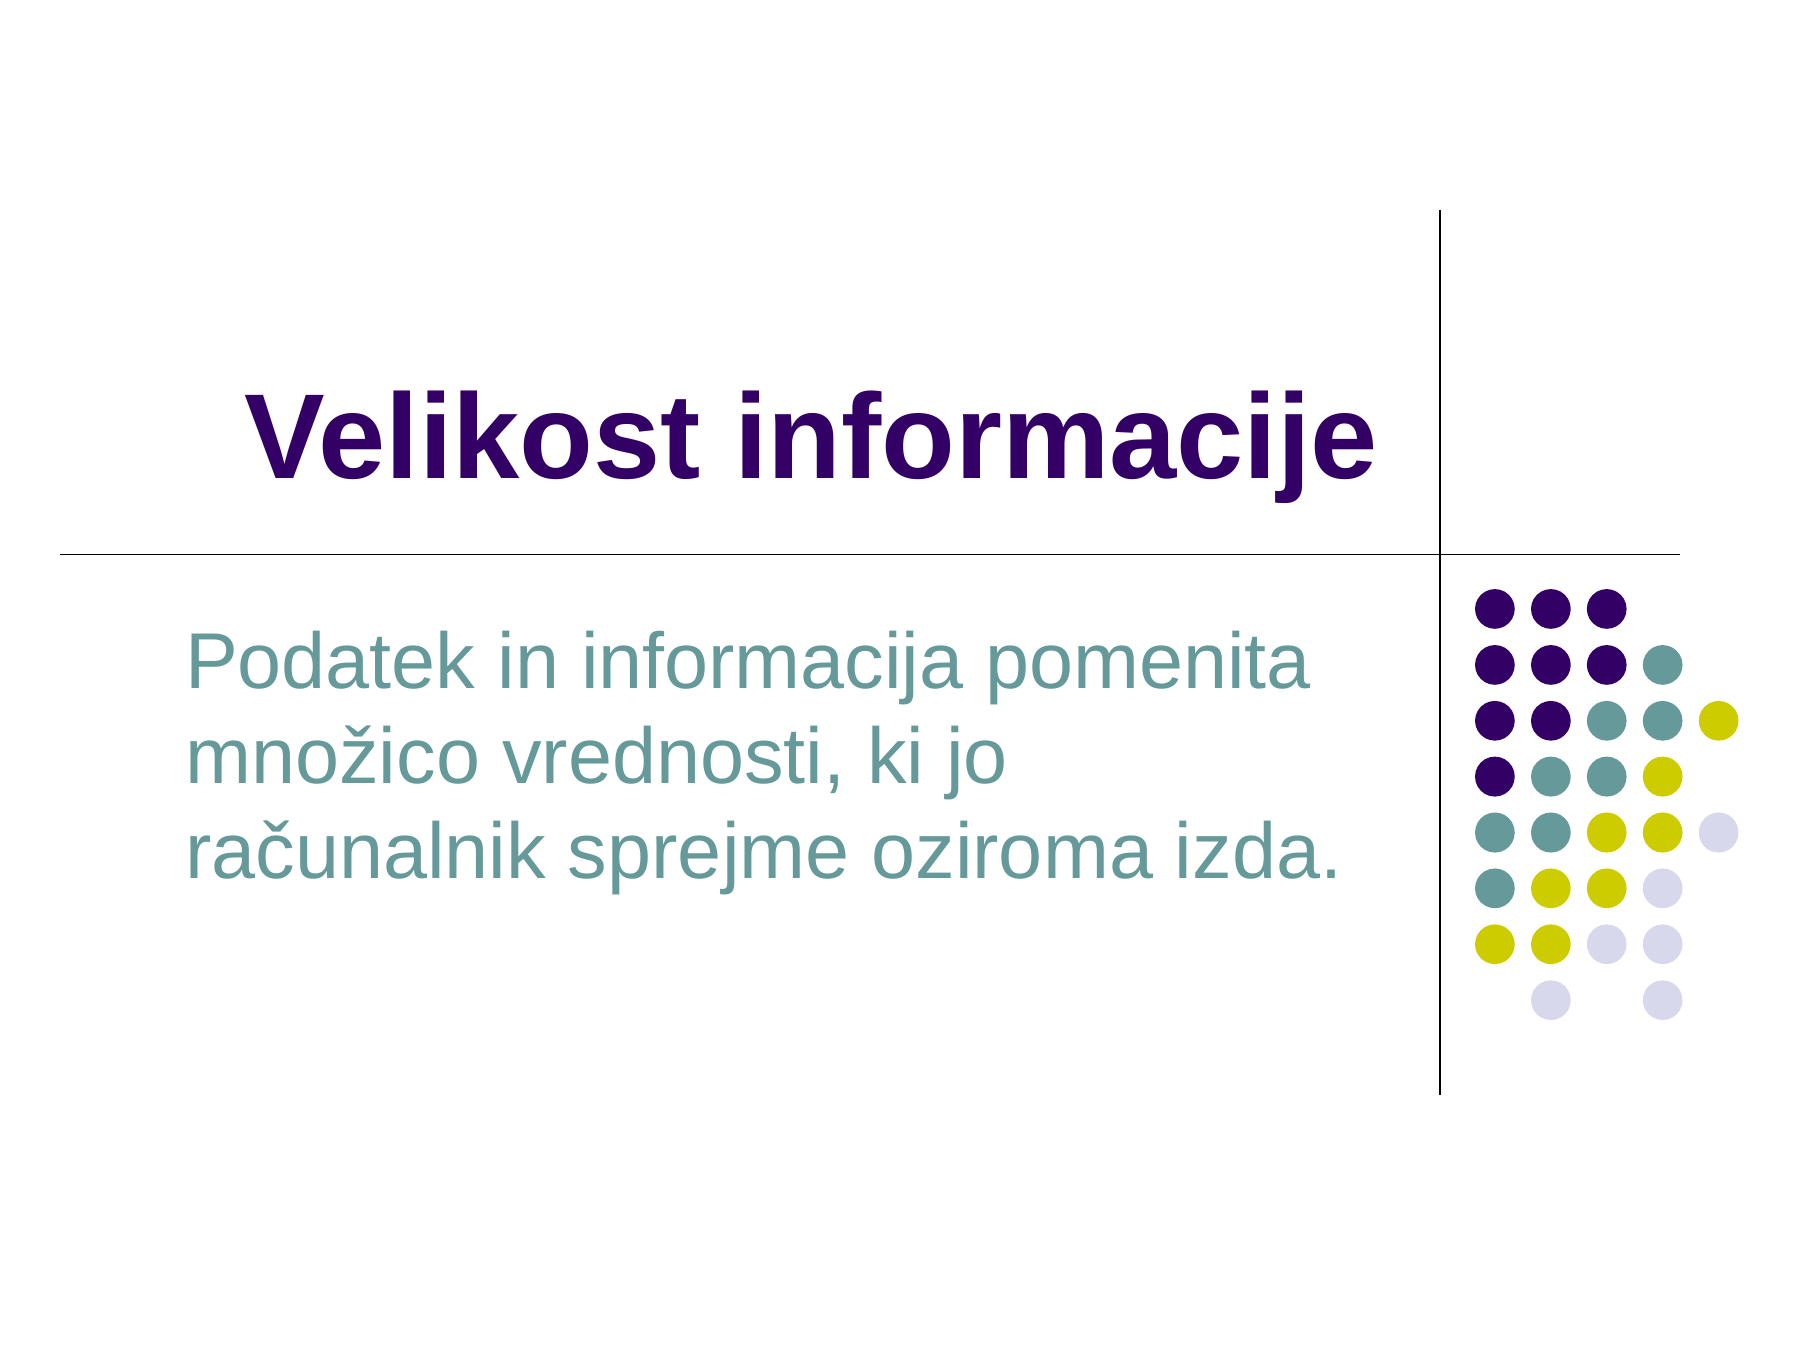

# Velikost informacije
Podatek in informacija pomenita množico vrednosti, ki jo računalnik sprejme oziroma izda.